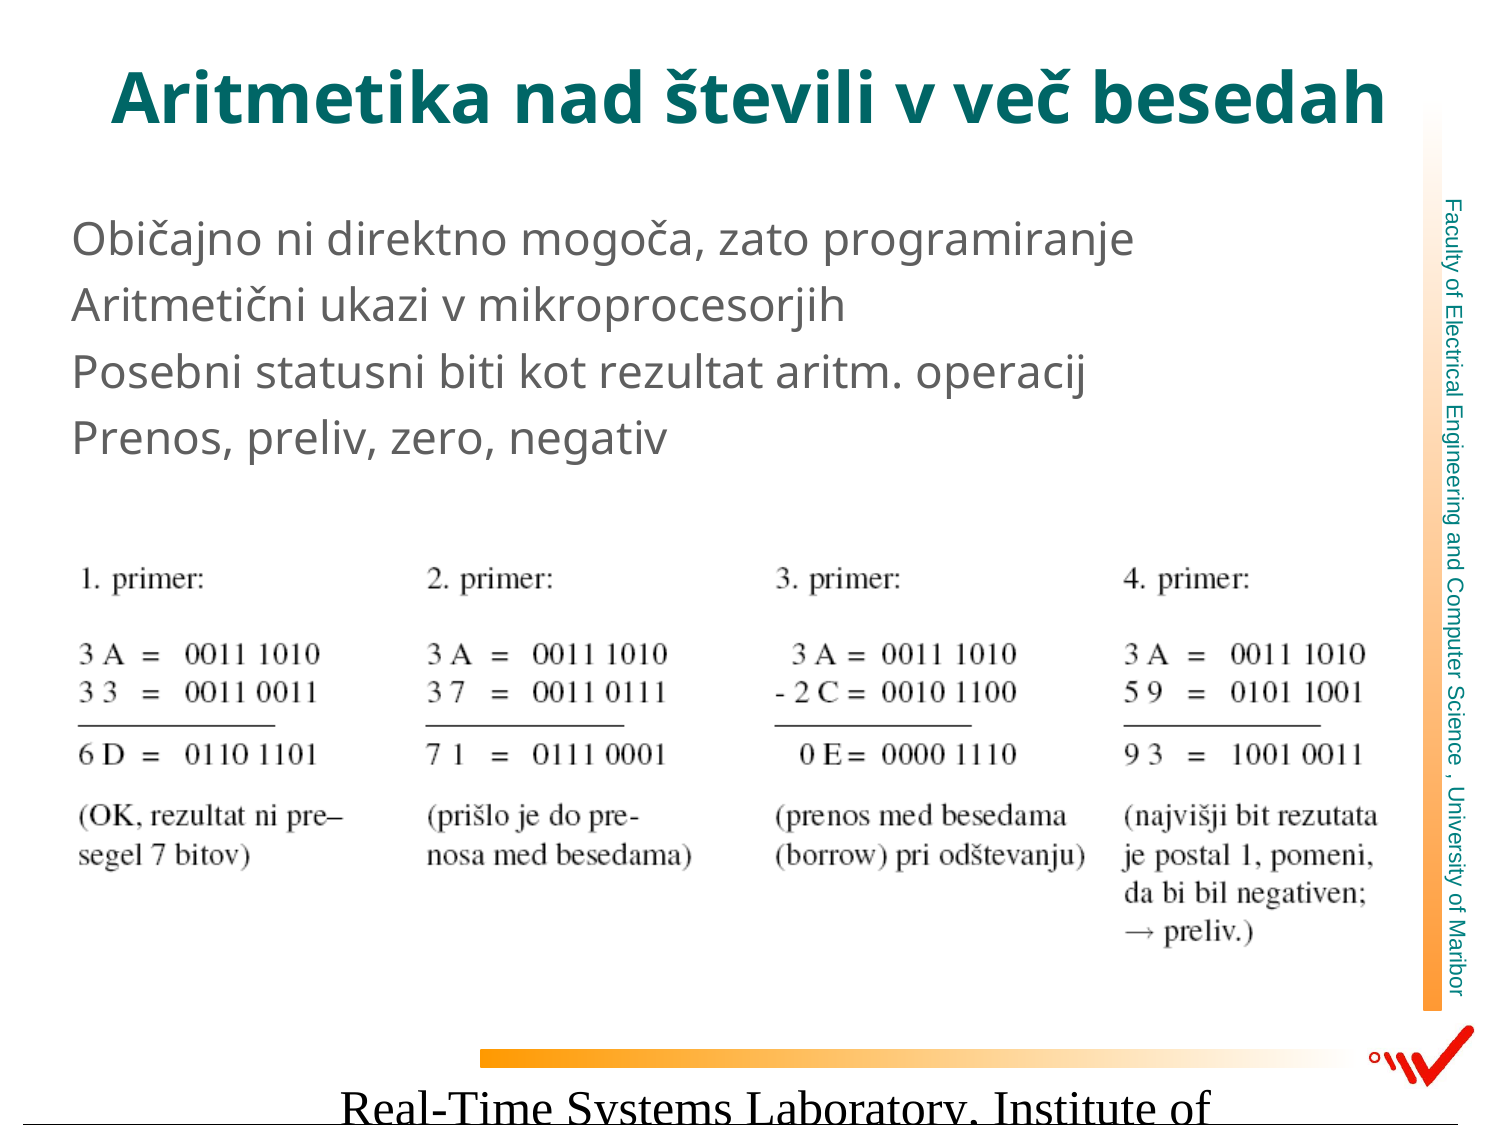

# Aritmetika nad števili v več besedah
Običajno ni direktno mogoča, zato programiranje
Aritmetični ukazi v mikroprocesorjih
Posebni statusni biti kot rezultat aritm. operacij
Prenos, preliv, zero, negativ